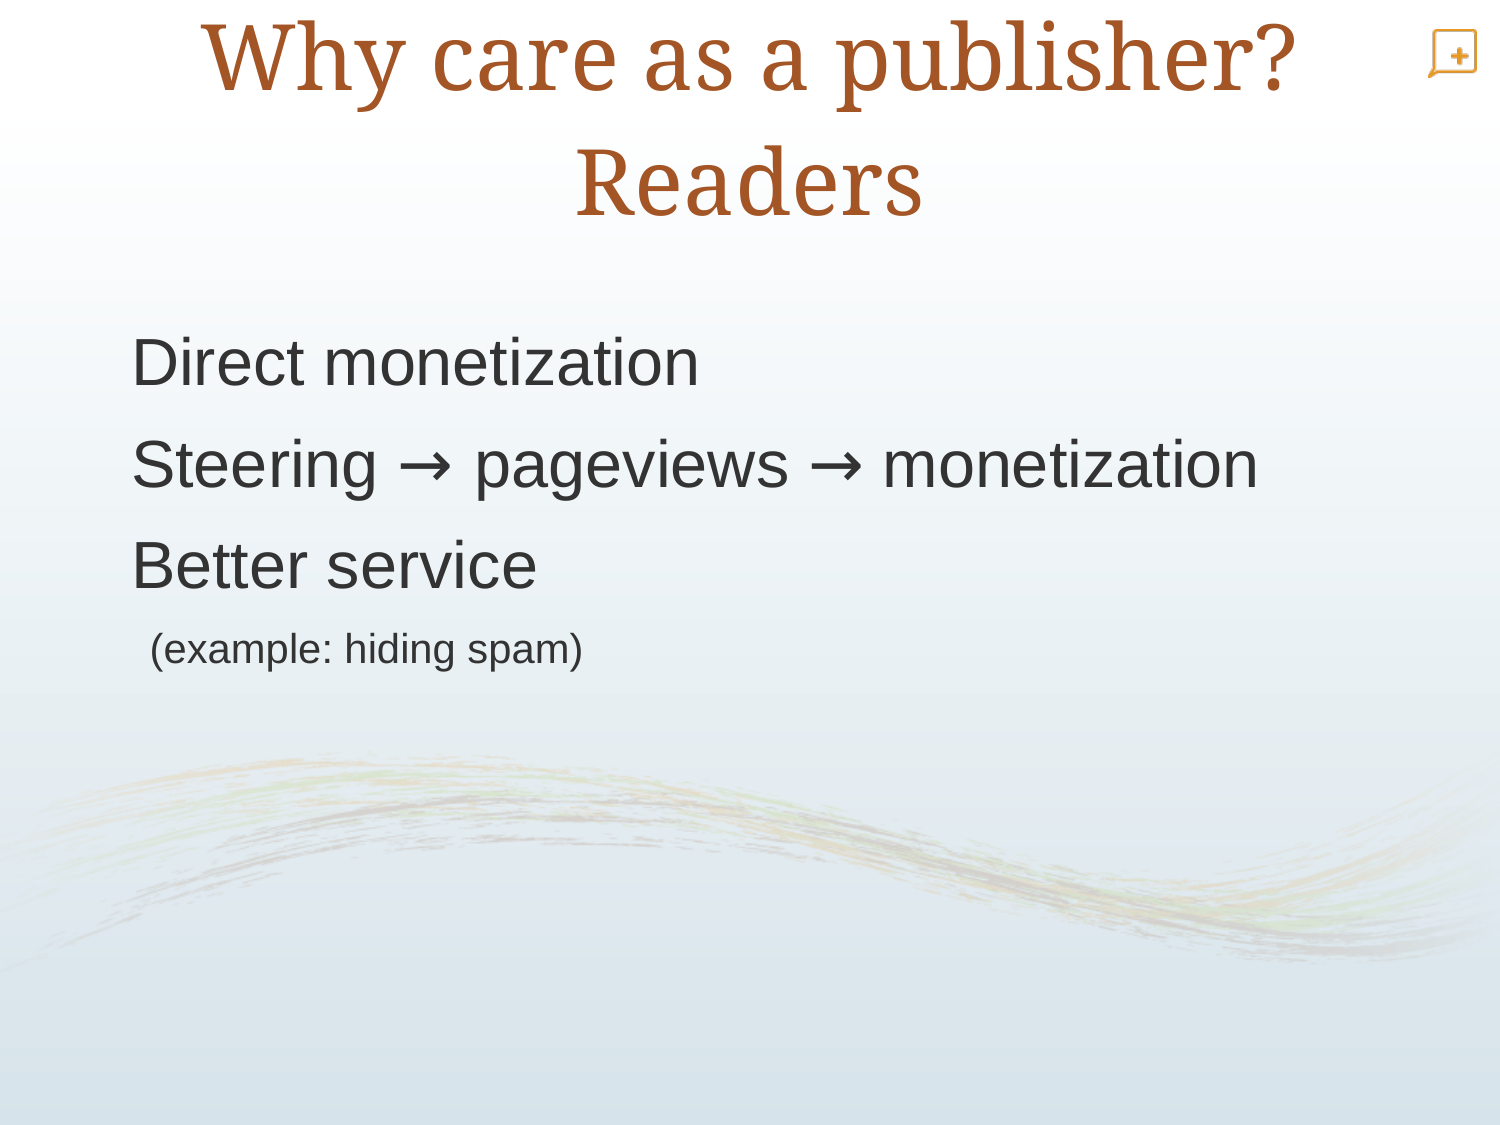

# Why care as a publisher? Readers
 Direct monetization
 Steering → pageviews → monetization
 Better service
 (example: hiding spam)